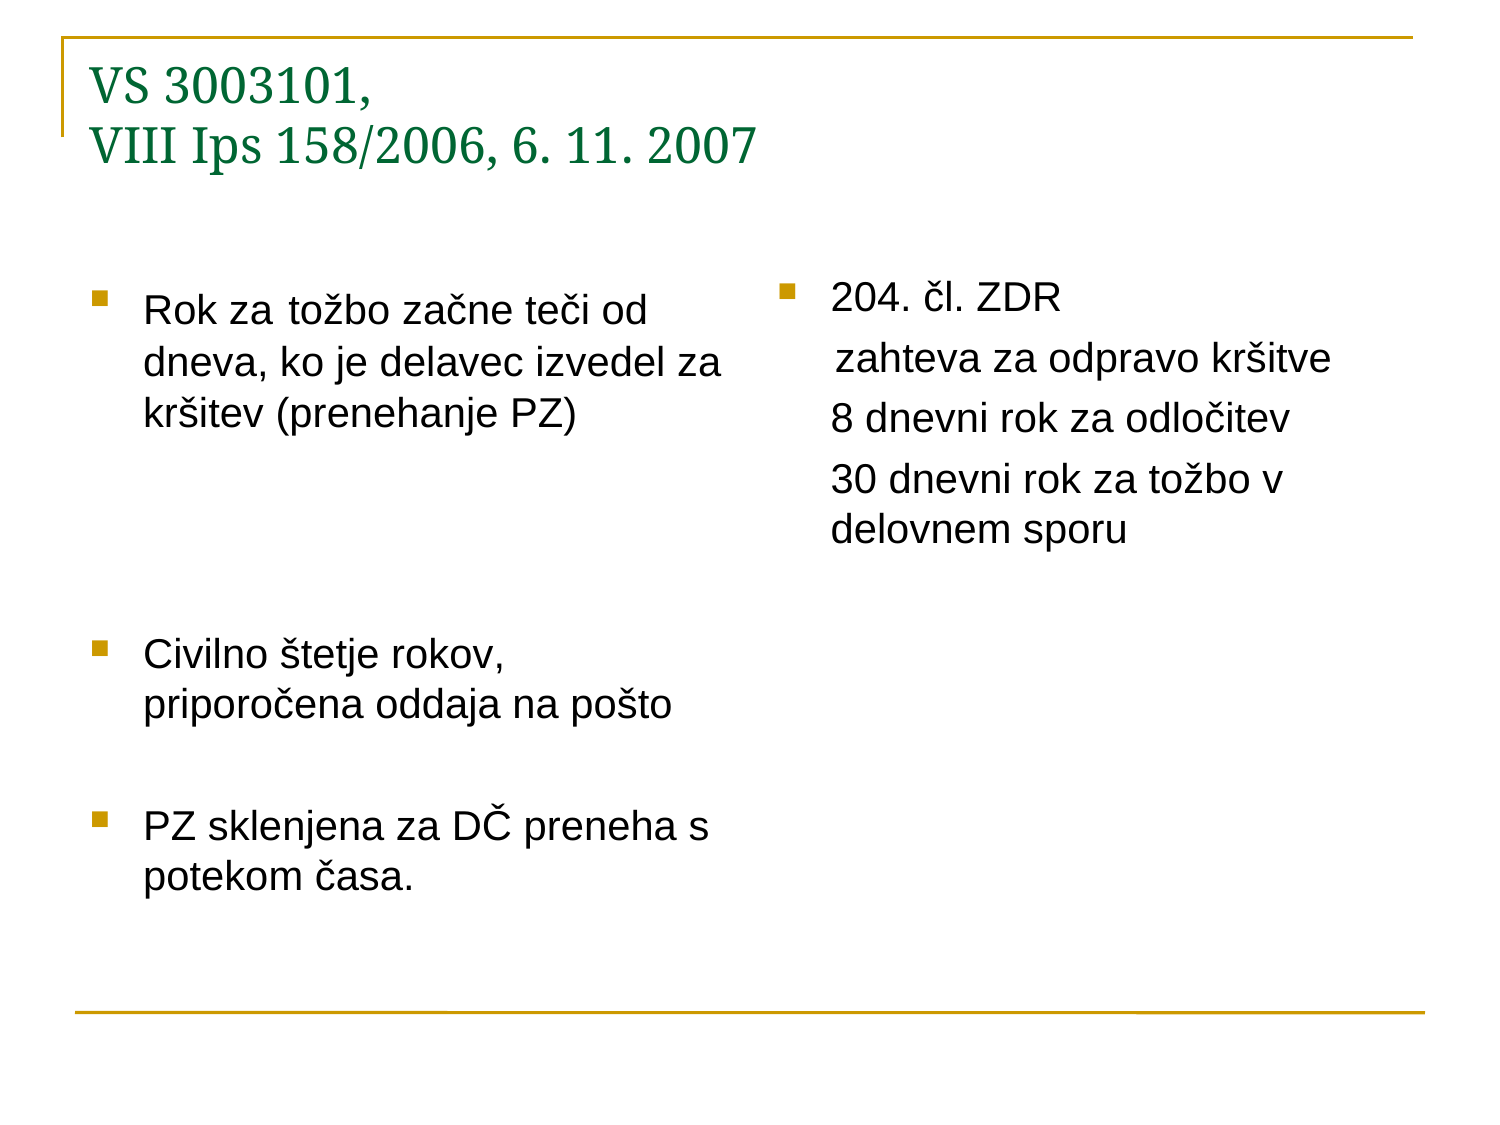

# VS 3003101, VIII Ips 158/2006, 6. 11. 2007
Rok za tožbo začne teči od dneva, ko je delavec izvedel za kršitev (prenehanje PZ)
Civilno štetje rokov, priporočena oddaja na pošto
PZ sklenjena za DČ preneha s potekom časa.
204. čl. ZDR
 zahteva za odpravo kršitve
	8 dnevni rok za odločitev
	30 dnevni rok za tožbo v delovnem sporu